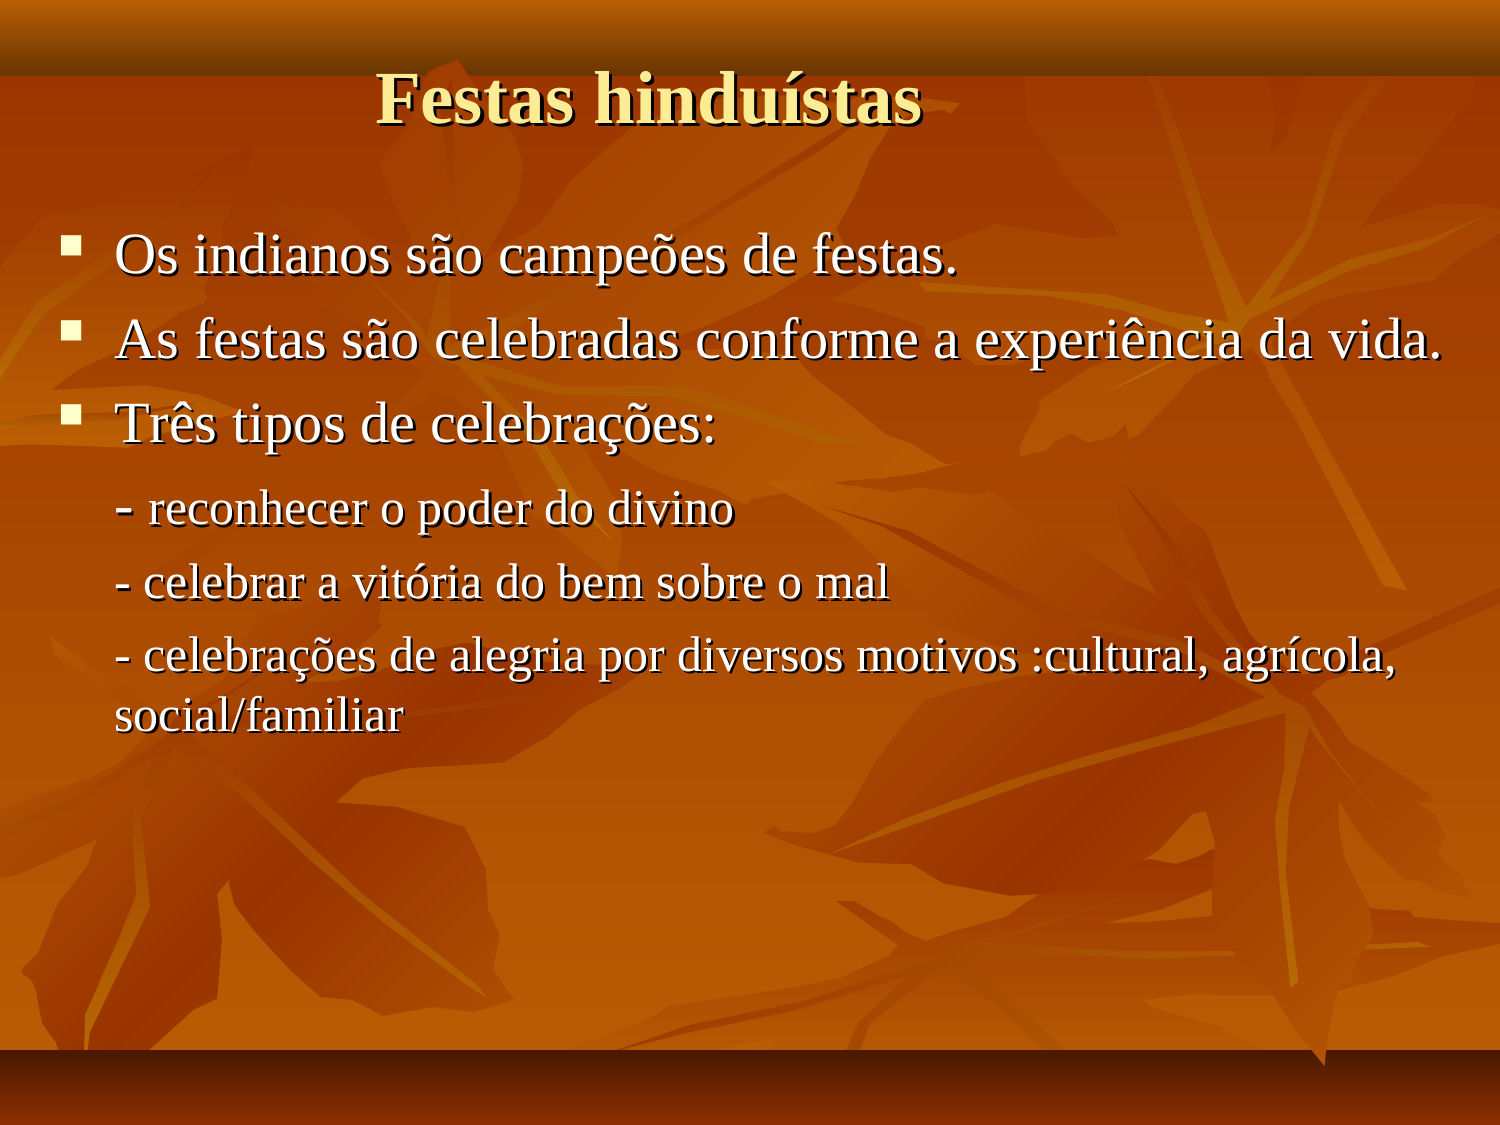

# Festas hinduístas
Os indianos são campeões de festas.
As festas são celebradas conforme a experiência da vida.
Três tipos de celebrações:
	- reconhecer o poder do divino
	- celebrar a vitória do bem sobre o mal
	- celebrações de alegria por diversos motivos :cultural, agrícola, social/familiar